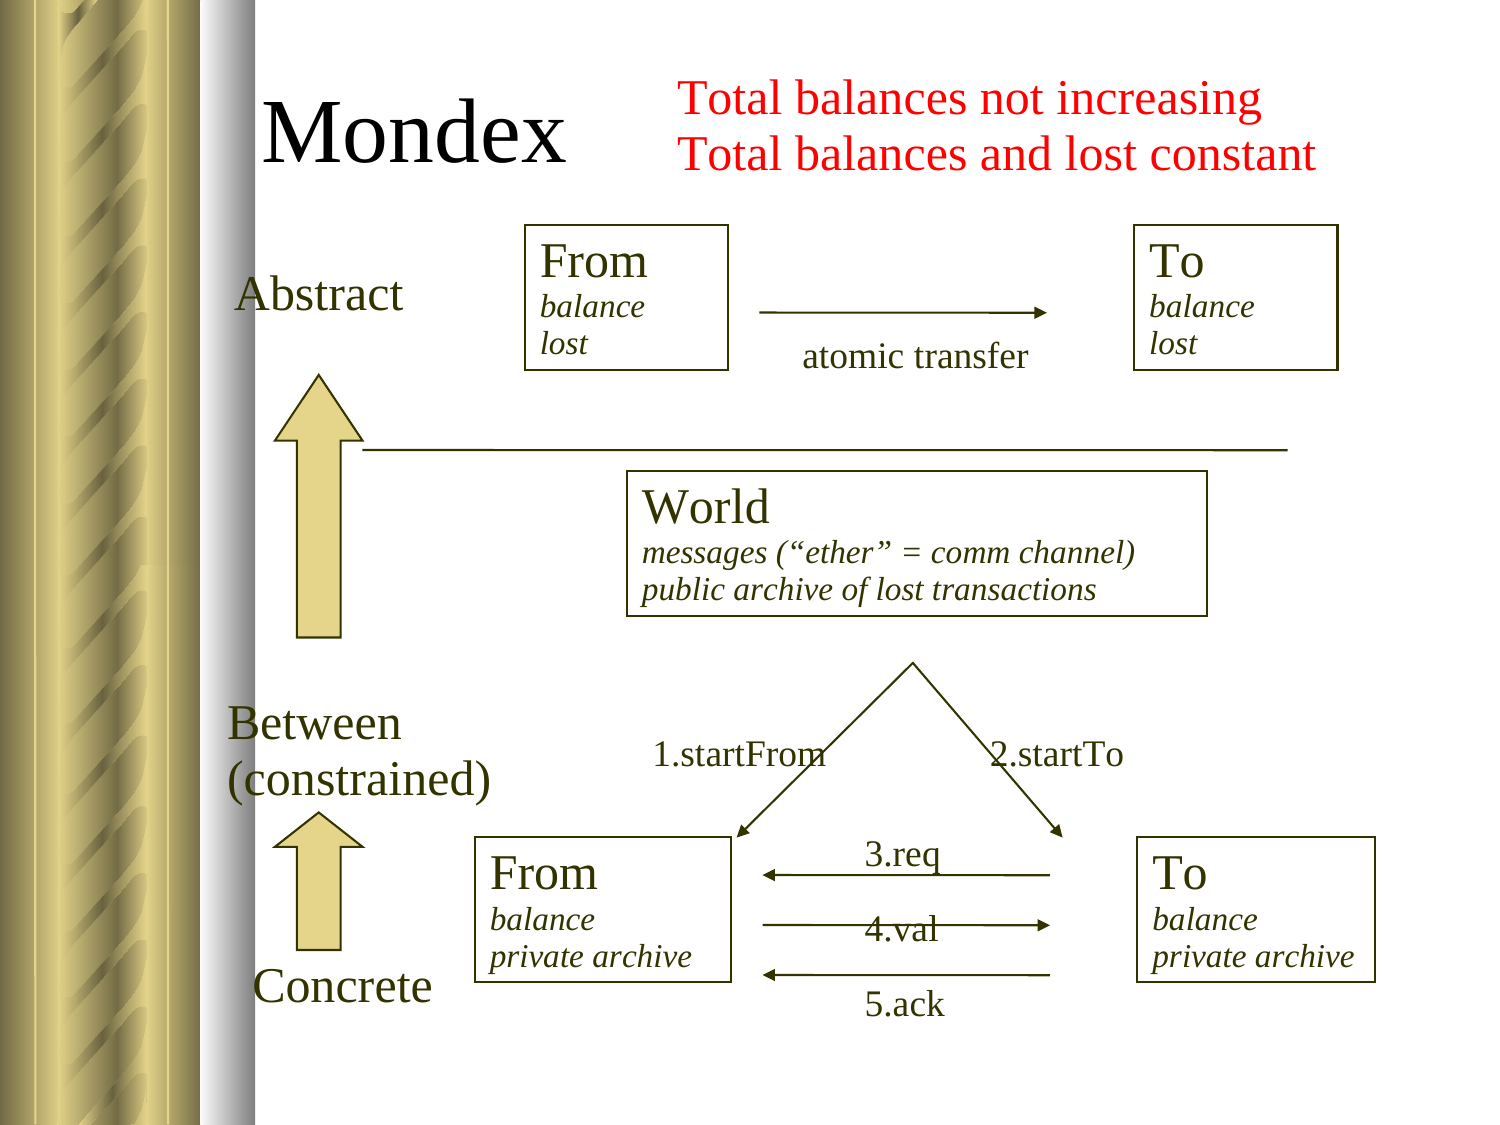

# Mondex
Total balances not increasing
Total balances and lost constant
From
balance
lost
To
balance
lost
Abstract
atomic transfer
World
messages (“ether” = comm channel)
public archive of lost transactions
Between
(constrained)
1.startFrom
2.startTo
3.req
From
balance
private archive
To
balance
private archive
4.val
Concrete
5.ack